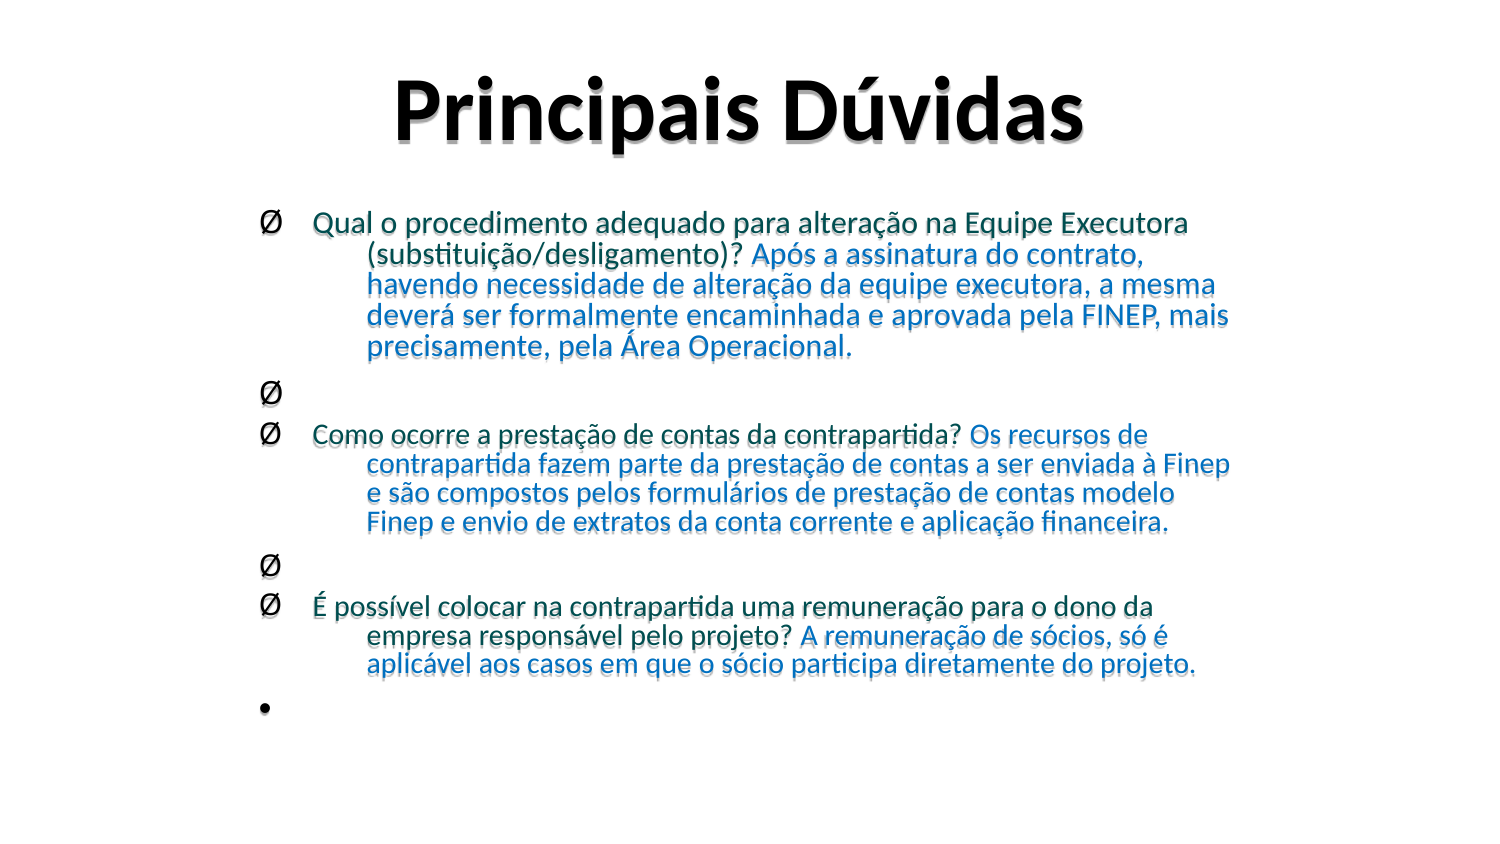

# Principais Dúvidas
Qual o procedimento adequado para alteração na Equipe Executora (substituição/desligamento)? Após a assinatura do contrato, havendo necessidade de alteração da equipe executora, a mesma deverá ser formalmente encaminhada e aprovada pela FINEP, mais precisamente, pela Área Operacional.
Como ocorre a prestação de contas da contrapartida? Os recursos de contrapartida fazem parte da prestação de contas a ser enviada à Finep e são compostos pelos formulários de prestação de contas modelo Finep e envio de extratos da conta corrente e aplicação financeira.
É possível colocar na contrapartida uma remuneração para o dono da empresa responsável pelo projeto? A remuneração de sócios, só é aplicável aos casos em que o sócio participa diretamente do projeto.